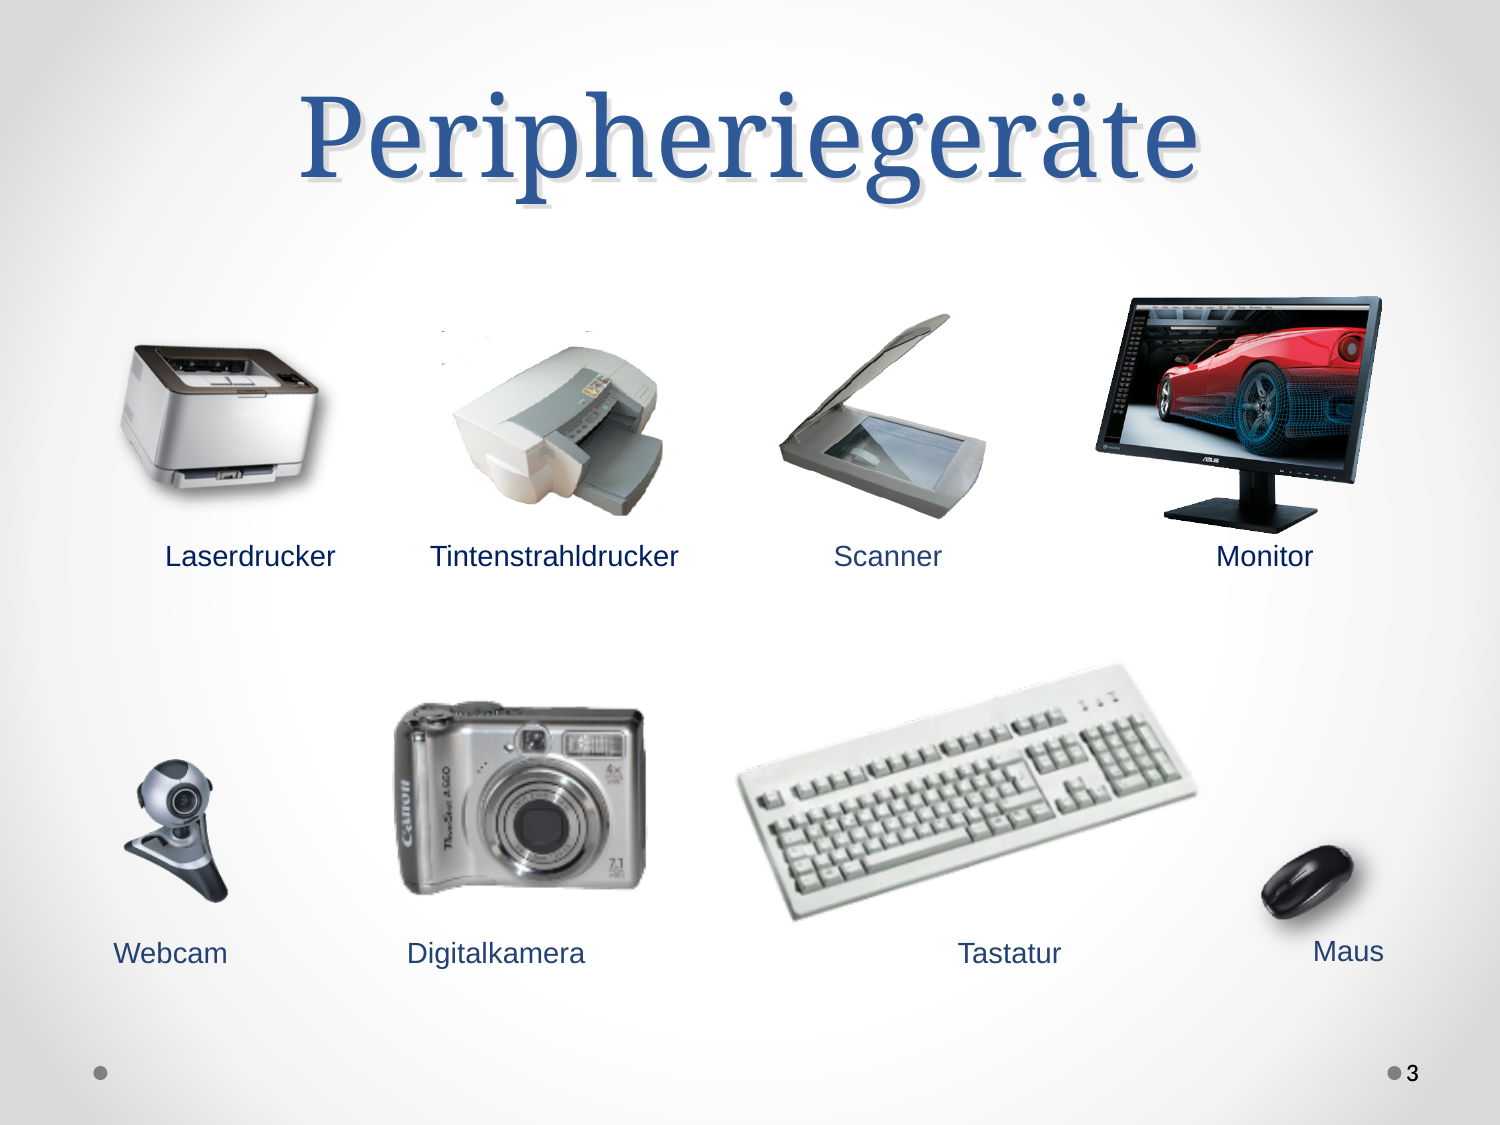

# Peripheriegeräte
Laserdrucker
Scanner
Tintenstrahldrucker
Monitor
Tastatur
Digitalkamera
Webcam
Maus